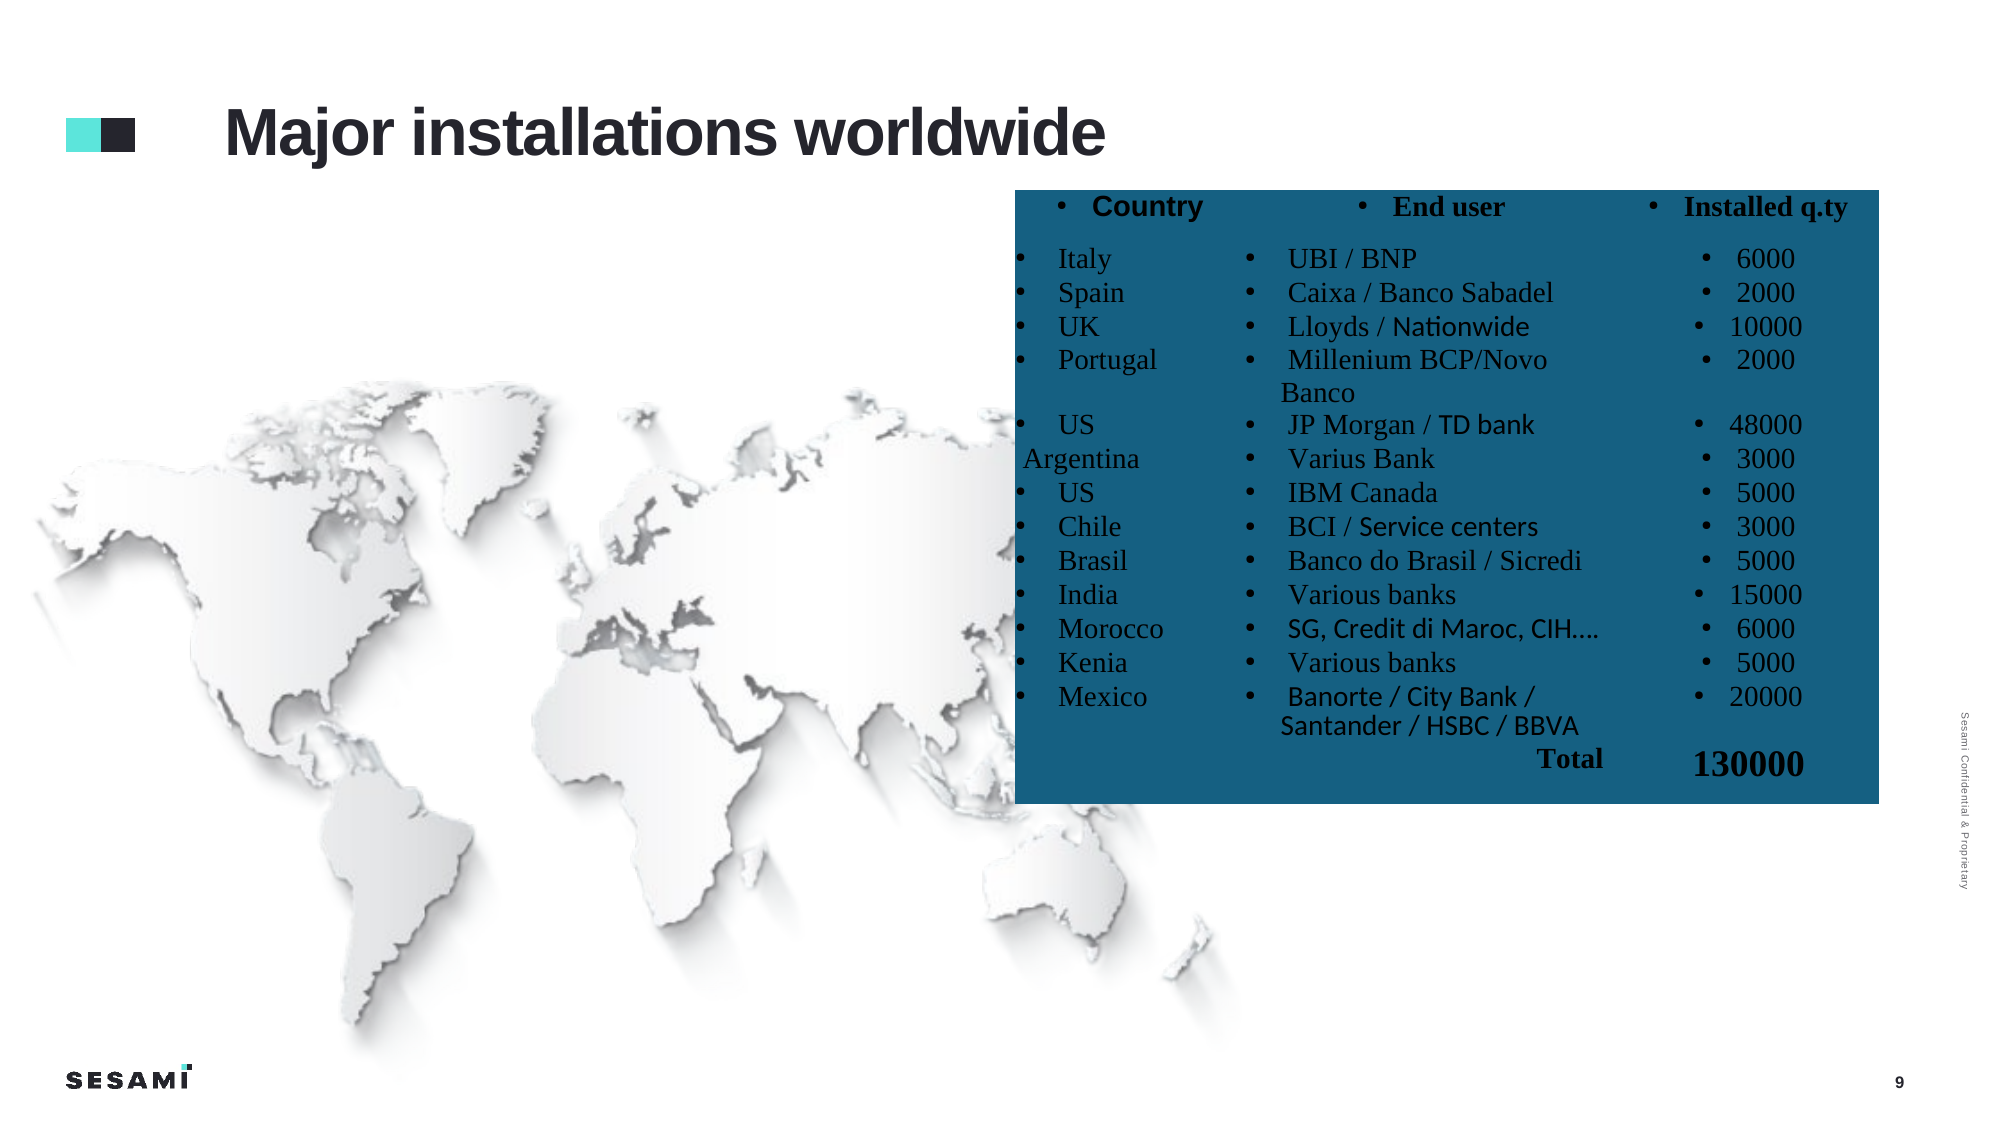

Major installations worldwide
| Country | End user | Installed q.ty |
| --- | --- | --- |
| Italy | UBI / BNP | 6000 |
| Spain | Caixa / Banco Sabadel | 2000 |
| UK | Lloyds / Nationwide | 10000 |
| Portugal | Millenium BCP/Novo Banco | 2000 |
| US | JP Morgan / TD bank | 48000 |
| Argentina | Varius Bank | 3000 |
| US | IBM Canada | 5000 |
| Chile | BCI / Service centers | 3000 |
| Brasil | Banco do Brasil / Sicredi | 5000 |
| India | Various banks | 15000 |
| Morocco | SG, Credit di Maroc, CIH…. | 6000 |
| Kenia | Various banks | 5000 |
| Mexico | Banorte / City Bank / Santander / HSBC / BBVA | 20000 |
| Total | | 130000 |